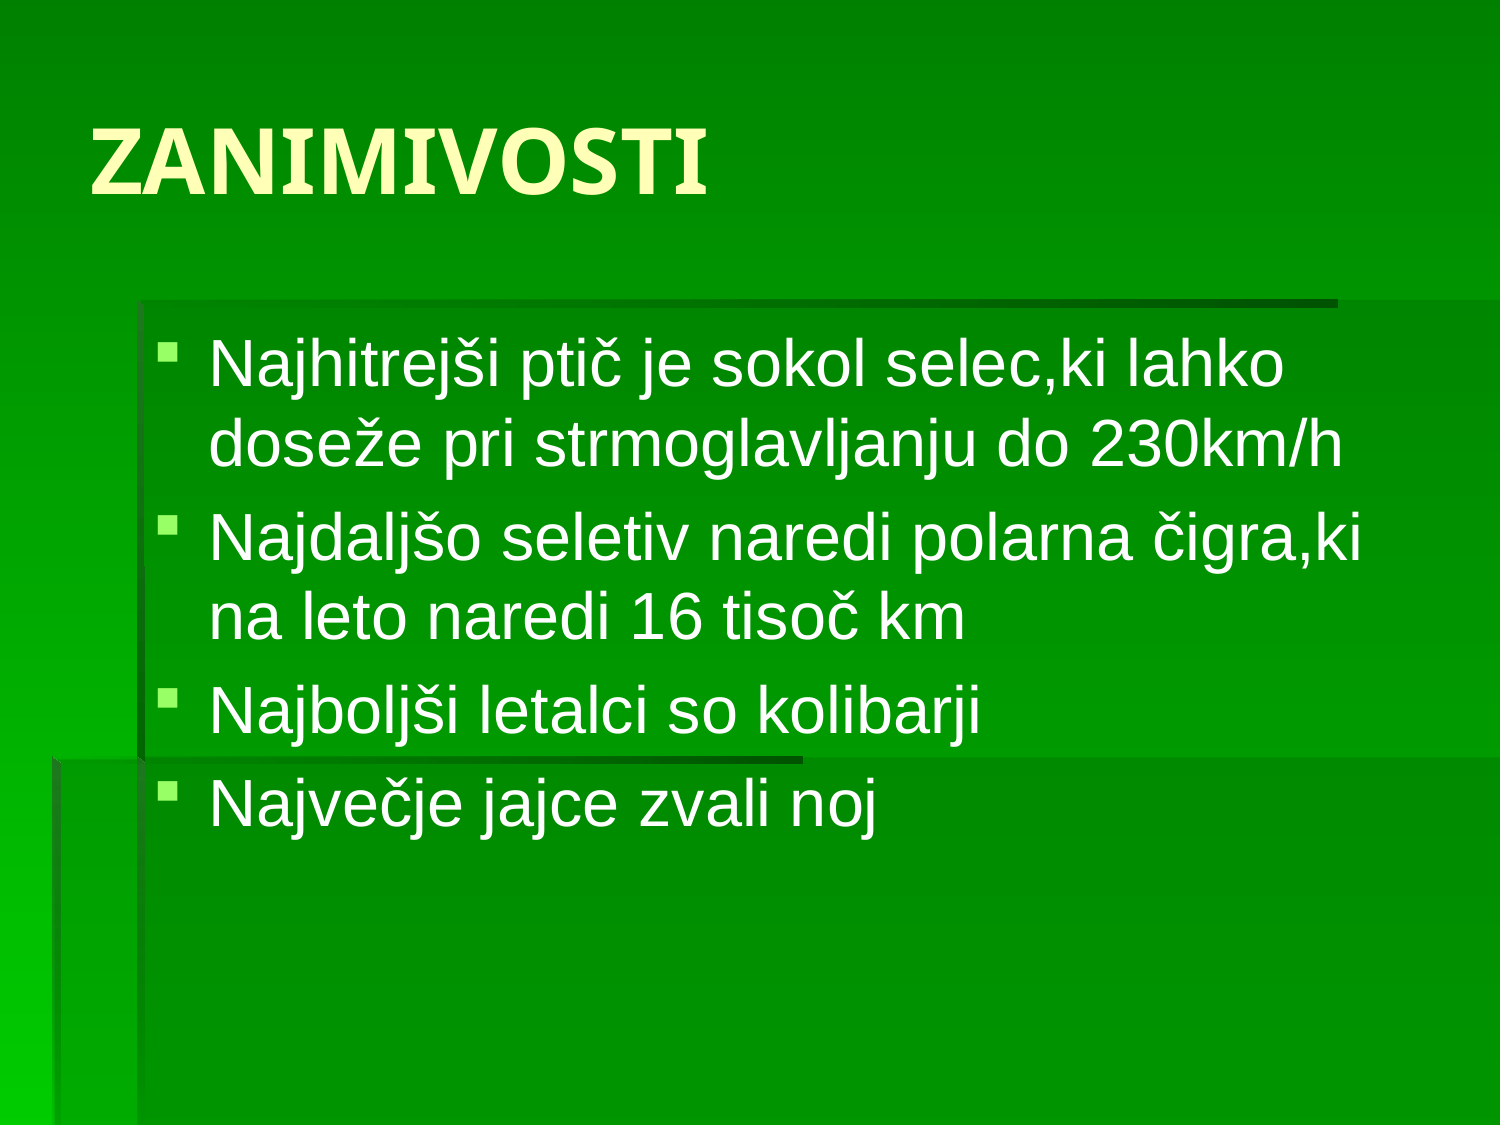

# ZANIMIVOSTI
Najhitrejši ptič je sokol selec,ki lahko doseže pri strmoglavljanju do 230km/h
Najdaljšo seletiv naredi polarna čigra,ki na leto naredi 16 tisoč km
Najboljši letalci so kolibarji
Največje jajce zvali noj